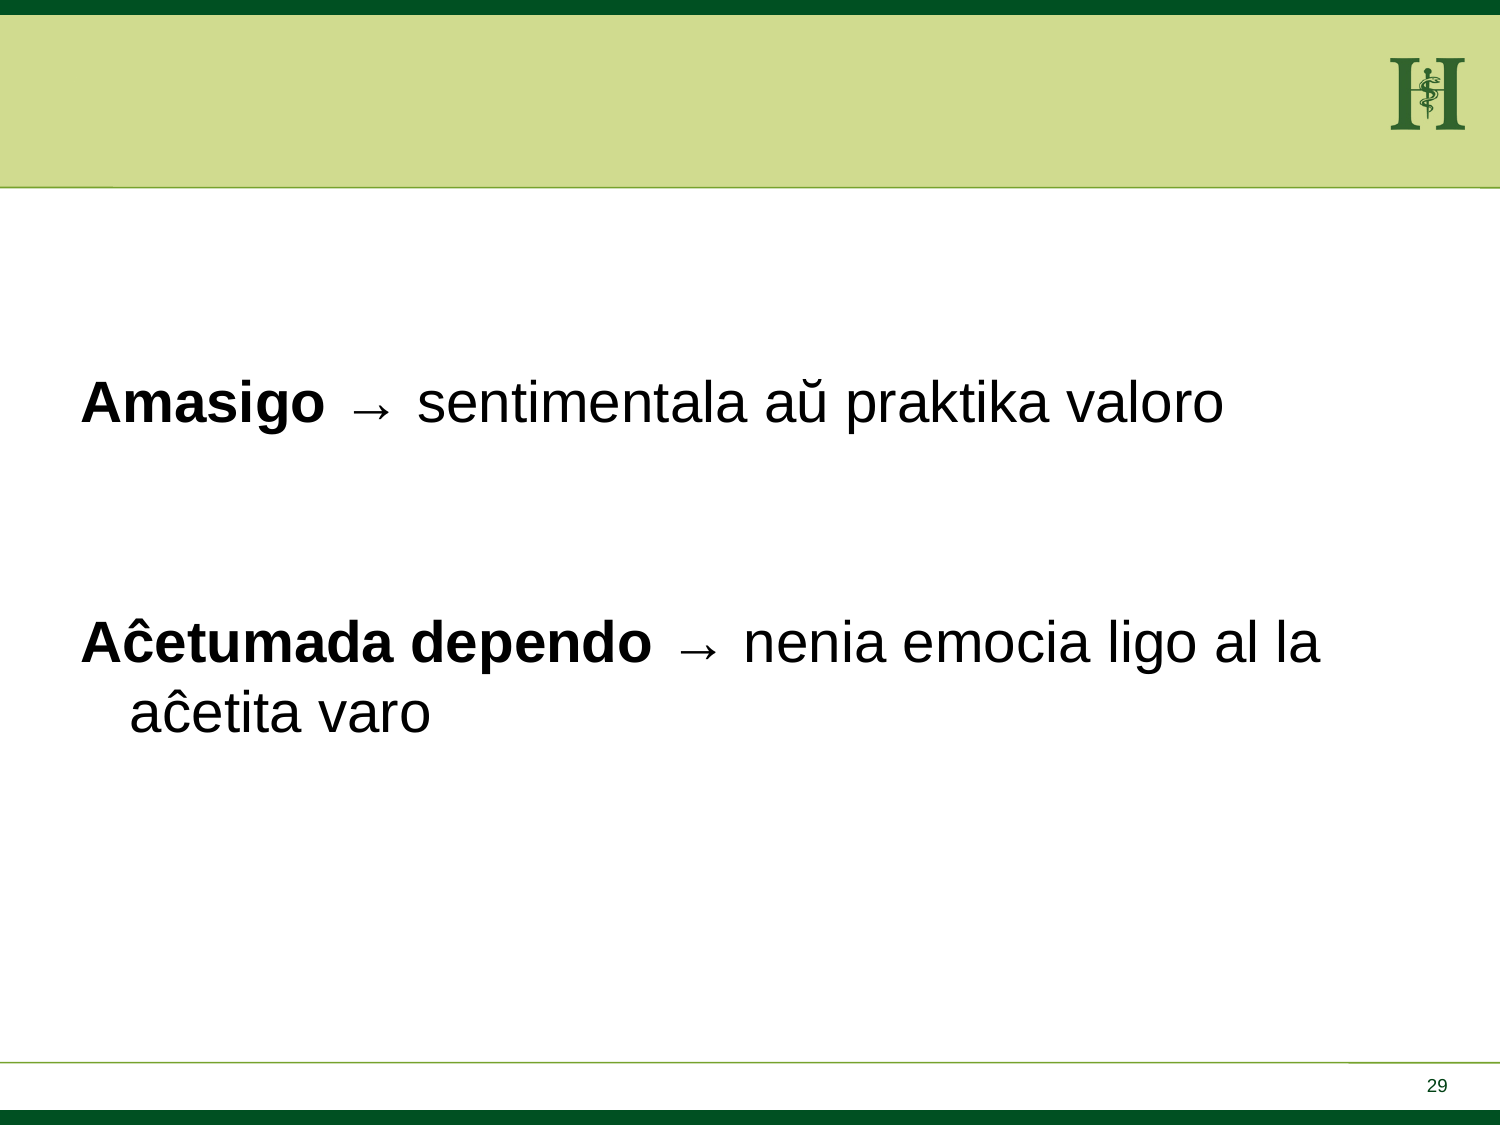

#
Amasigo → sentimentala aŭ praktika valoro
Aĉetumada dependo → nenia emocia ligo al la aĉetita varo